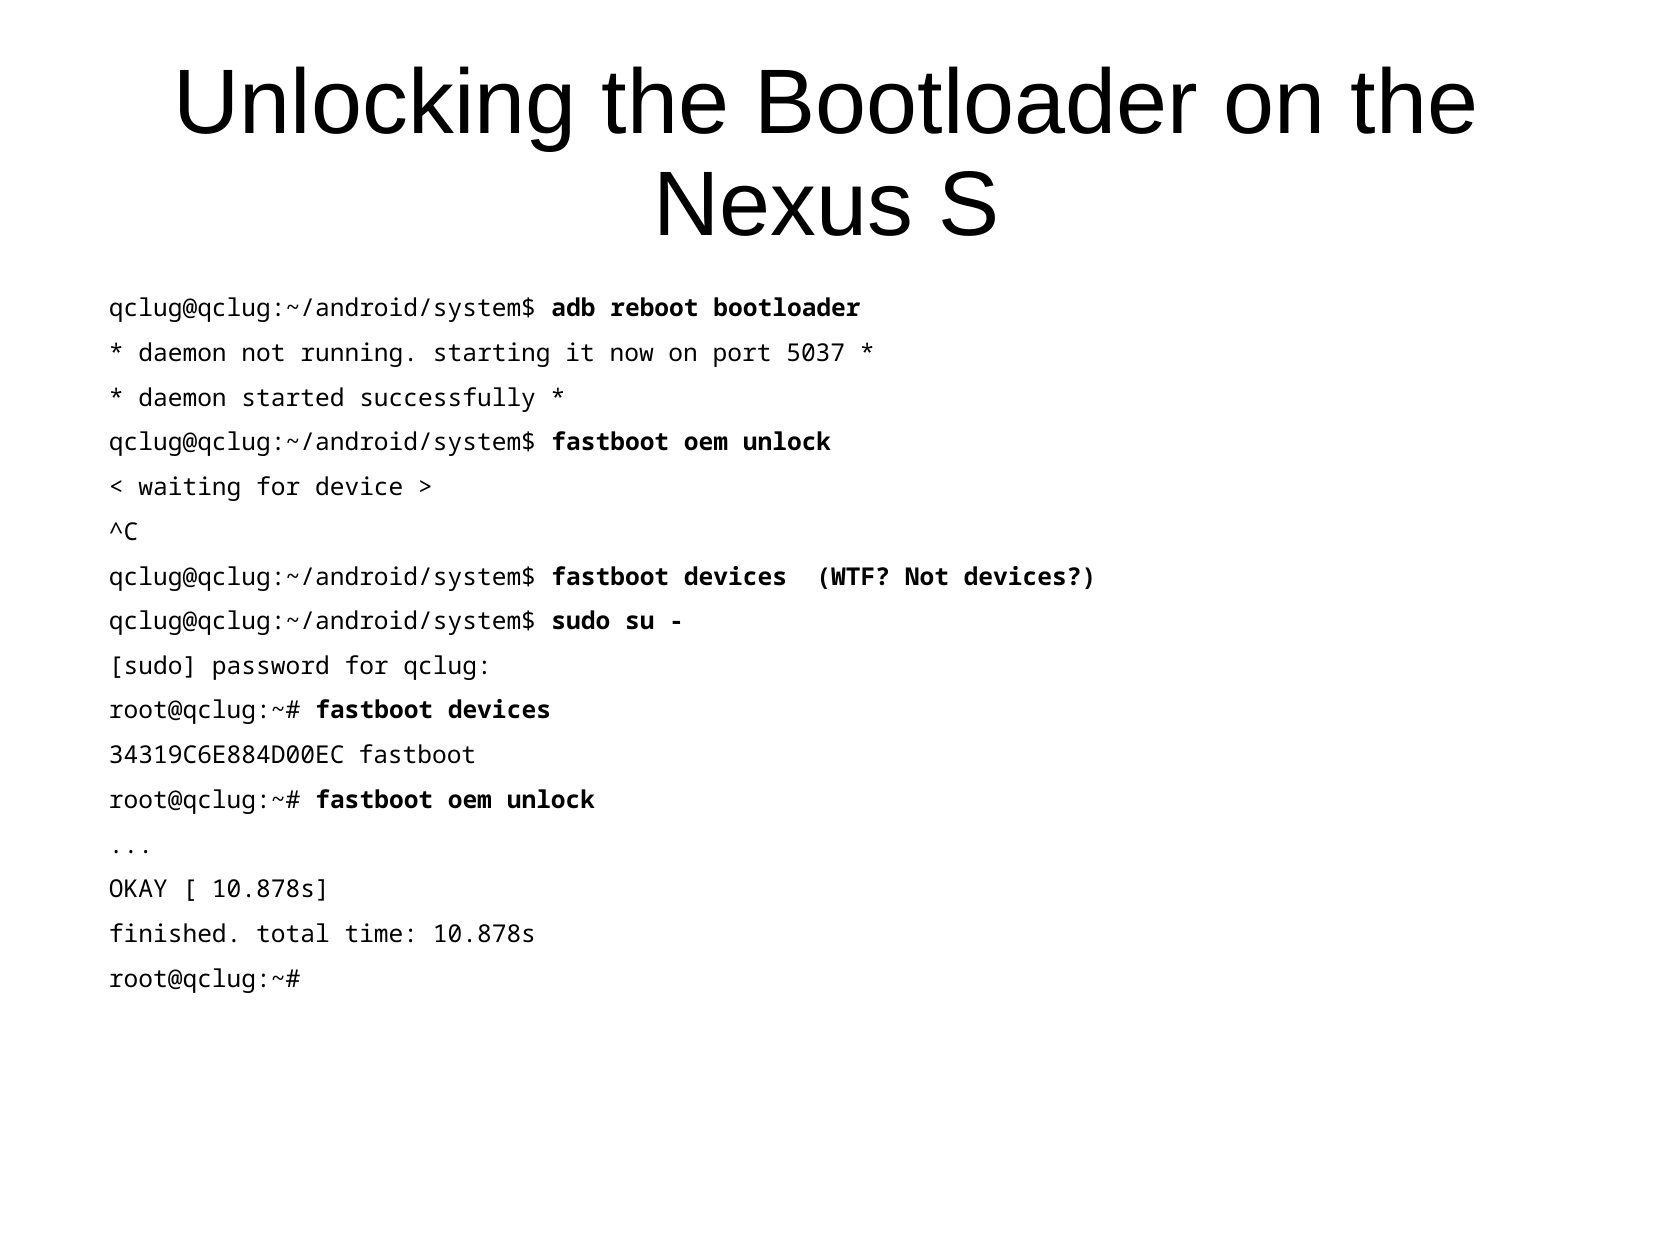

# Unlocking the Bootloader on the Nexus S
qclug@qclug:~/android/system$ adb reboot bootloader
* daemon not running. starting it now on port 5037 *
* daemon started successfully *
qclug@qclug:~/android/system$ fastboot oem unlock
< waiting for device >
^C
qclug@qclug:~/android/system$ fastboot devices (WTF? Not devices?)
qclug@qclug:~/android/system$ sudo su -
[sudo] password for qclug:
root@qclug:~# fastboot devices
34319C6E884D00EC	fastboot
root@qclug:~# fastboot oem unlock
...
OKAY [ 10.878s]
finished. total time: 10.878s
root@qclug:~#